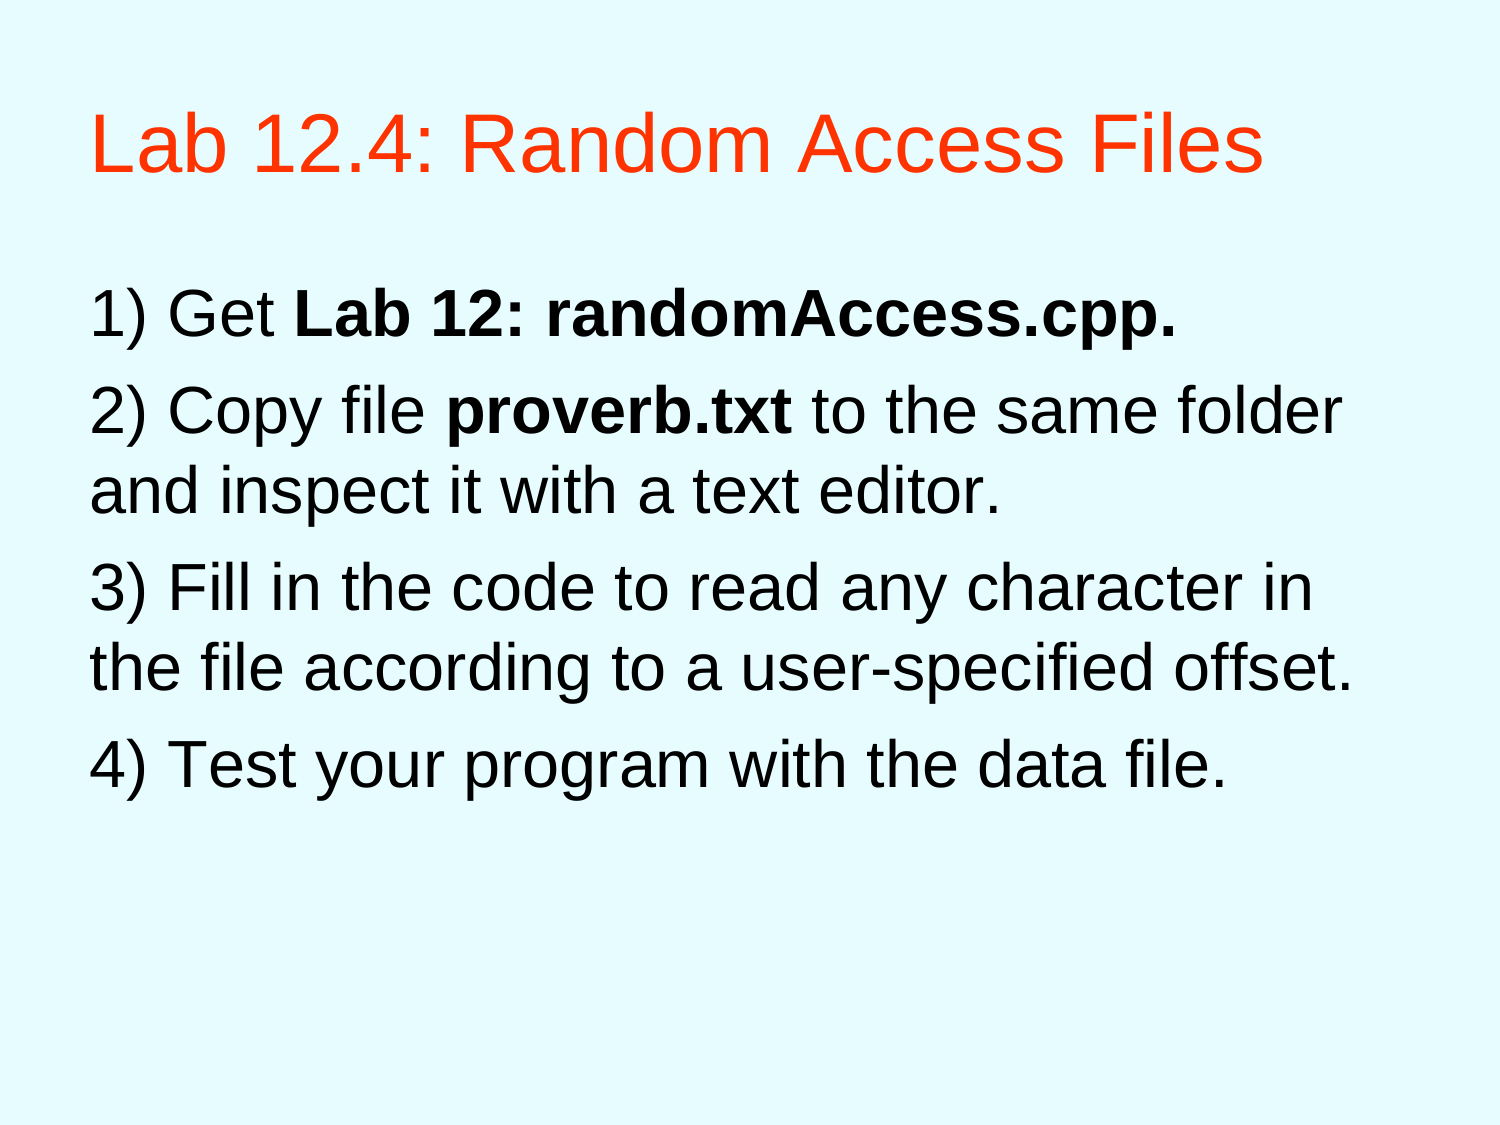

# Lab 12.4: Random Access Files
 Get Lab 12: randomAccess.cpp.
 Copy file proverb.txt to the same folder and inspect it with a text editor.
 Fill in the code to read any character in the file according to a user-specified offset.
 Test your program with the data file.